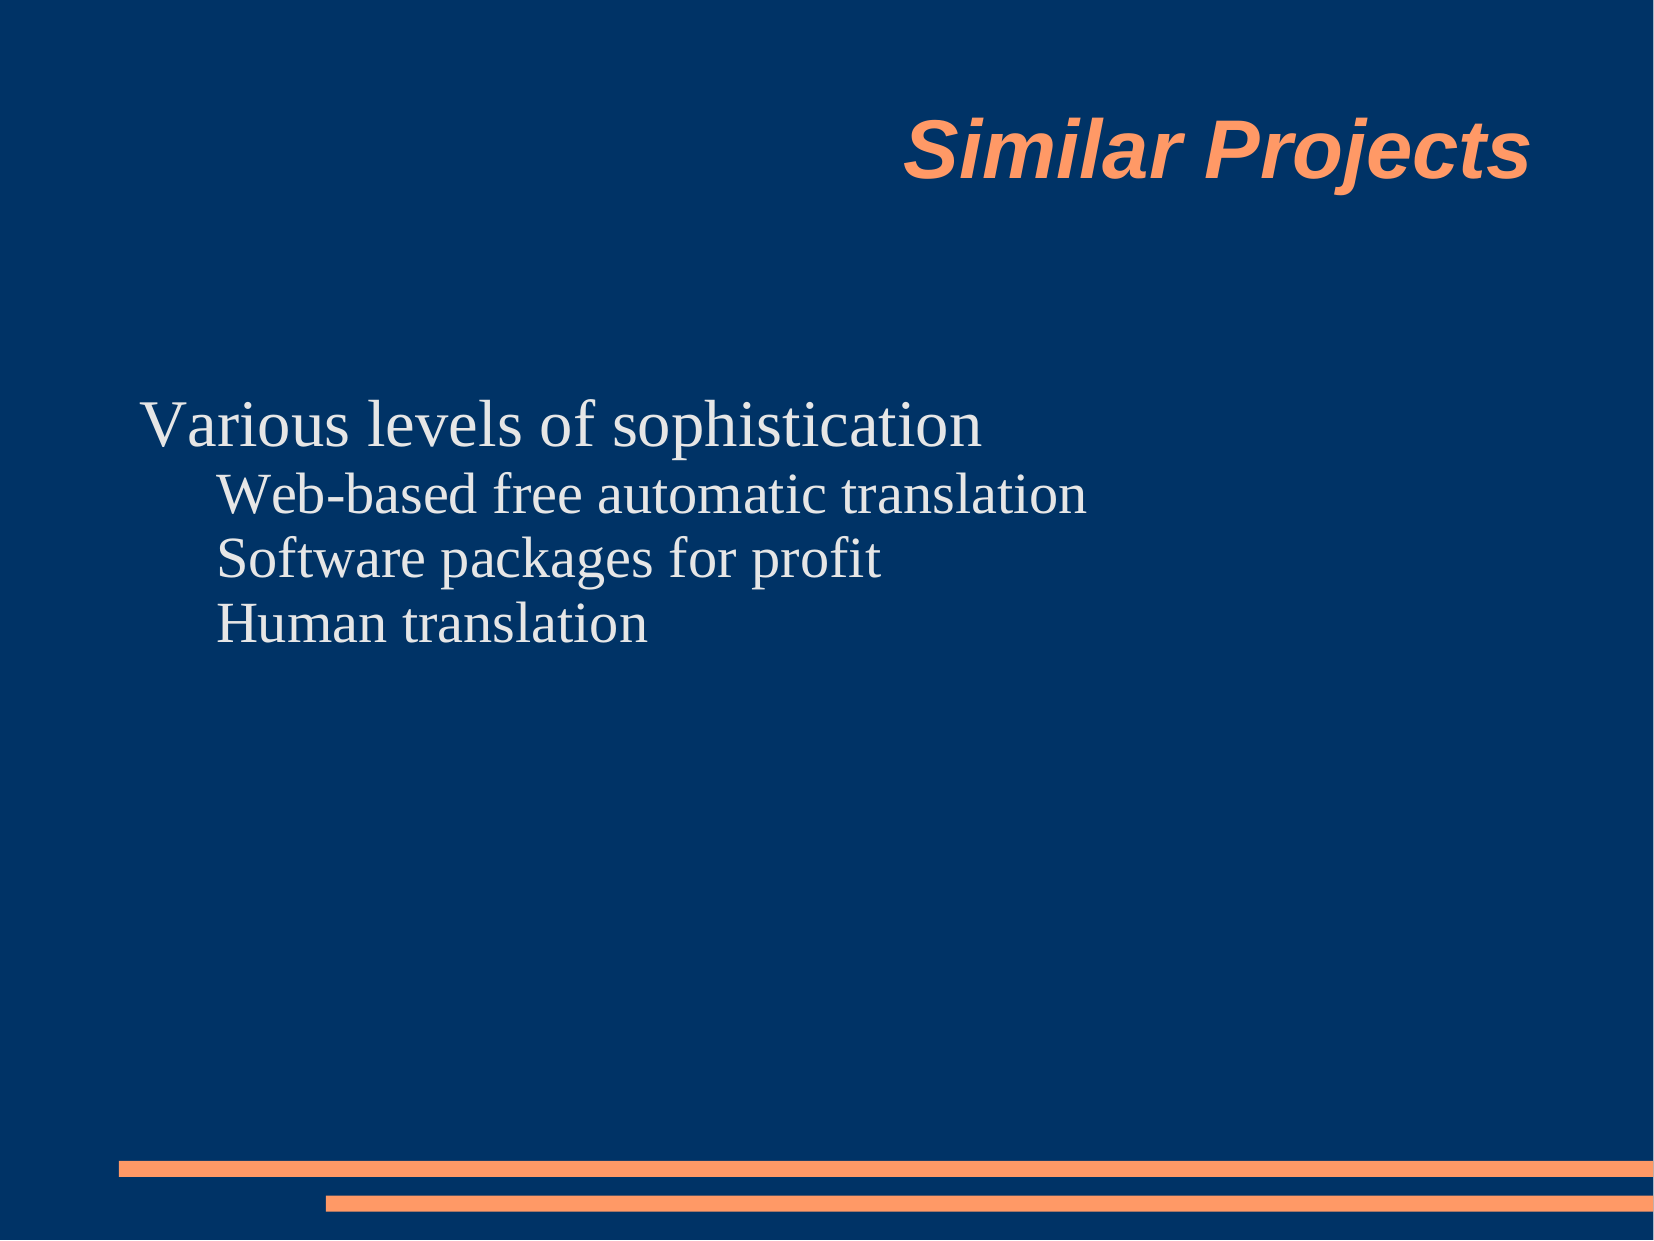

# Similar Projects
Various levels of sophistication
Web-based free automatic translation
Software packages for profit
Human translation